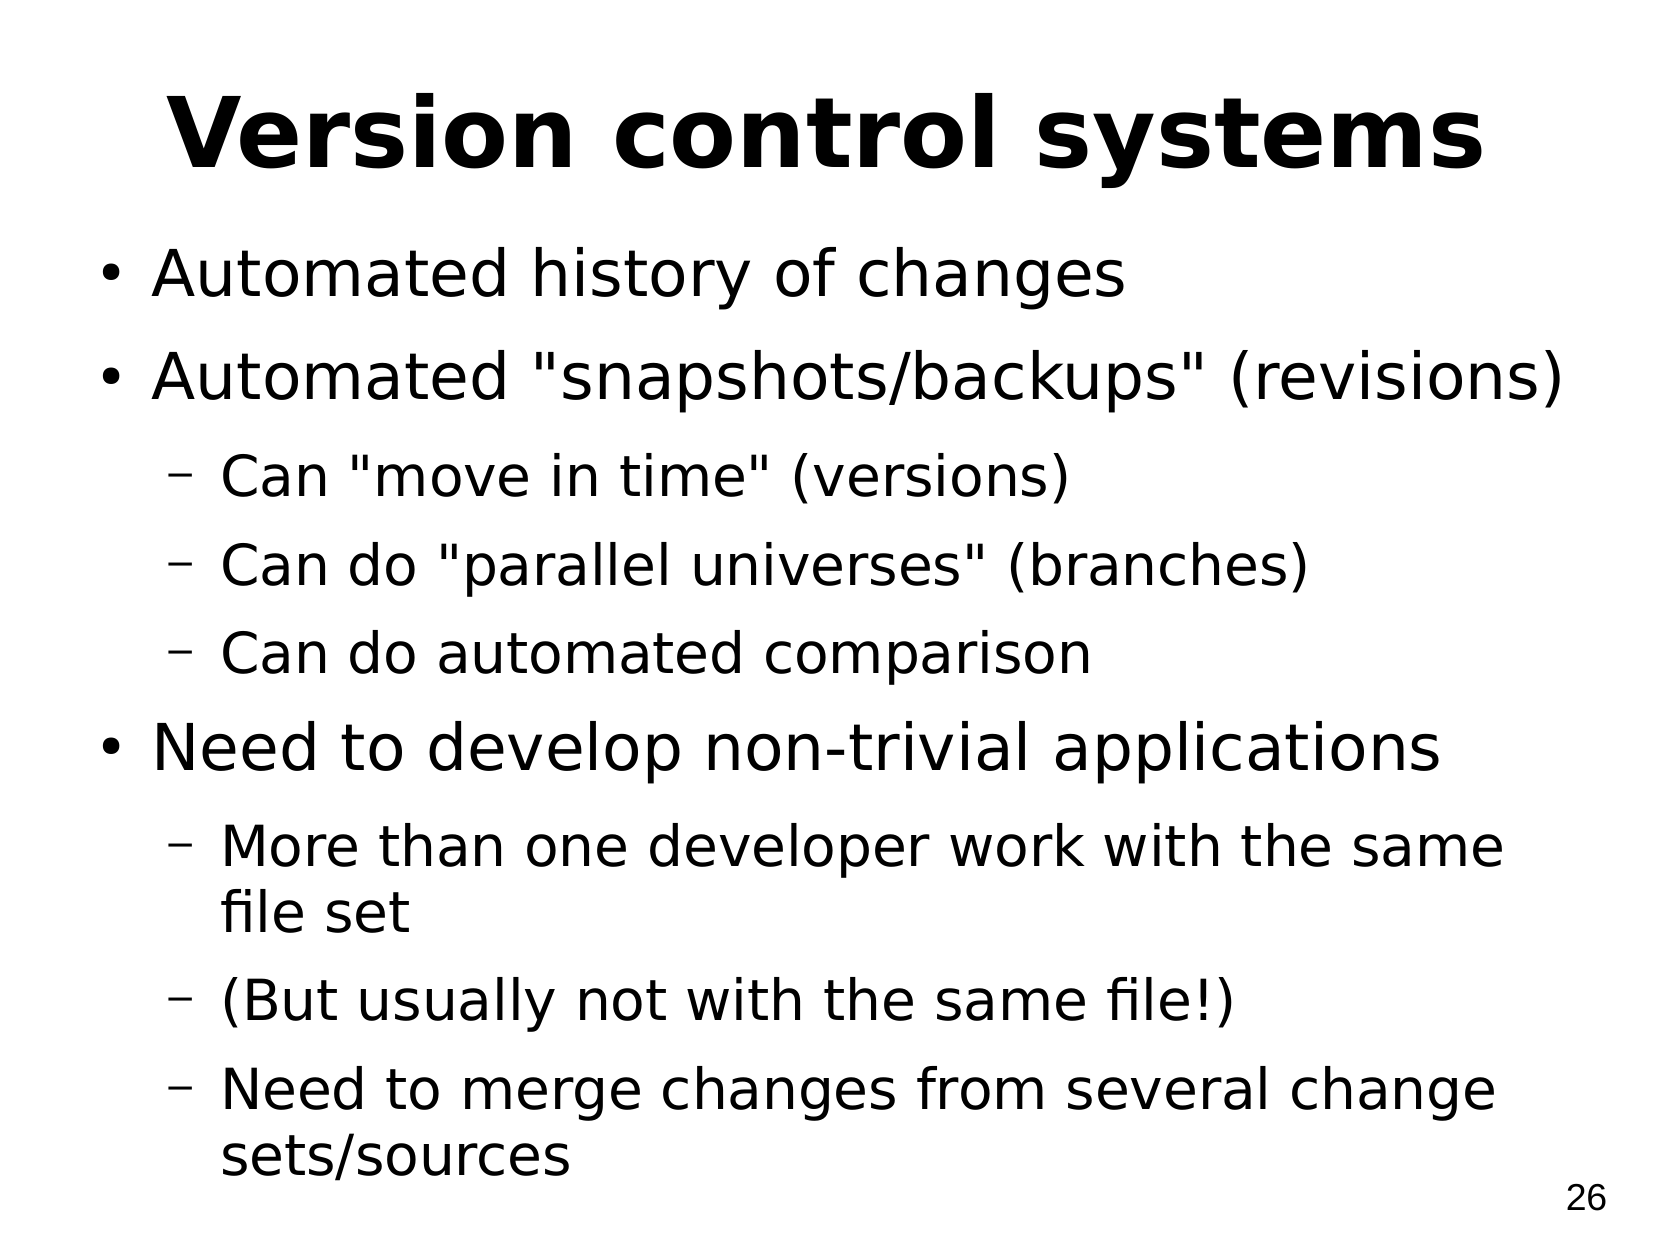

# Version control systems
Automated history of changes
Automated "snapshots/backups" (revisions)
Can "move in time" (versions)
Can do "parallel universes" (branches)
Can do automated comparison
Need to develop non-trivial applications
More than one developer work with the same file set
(But usually not with the same file!)
Need to merge changes from several change sets/sources